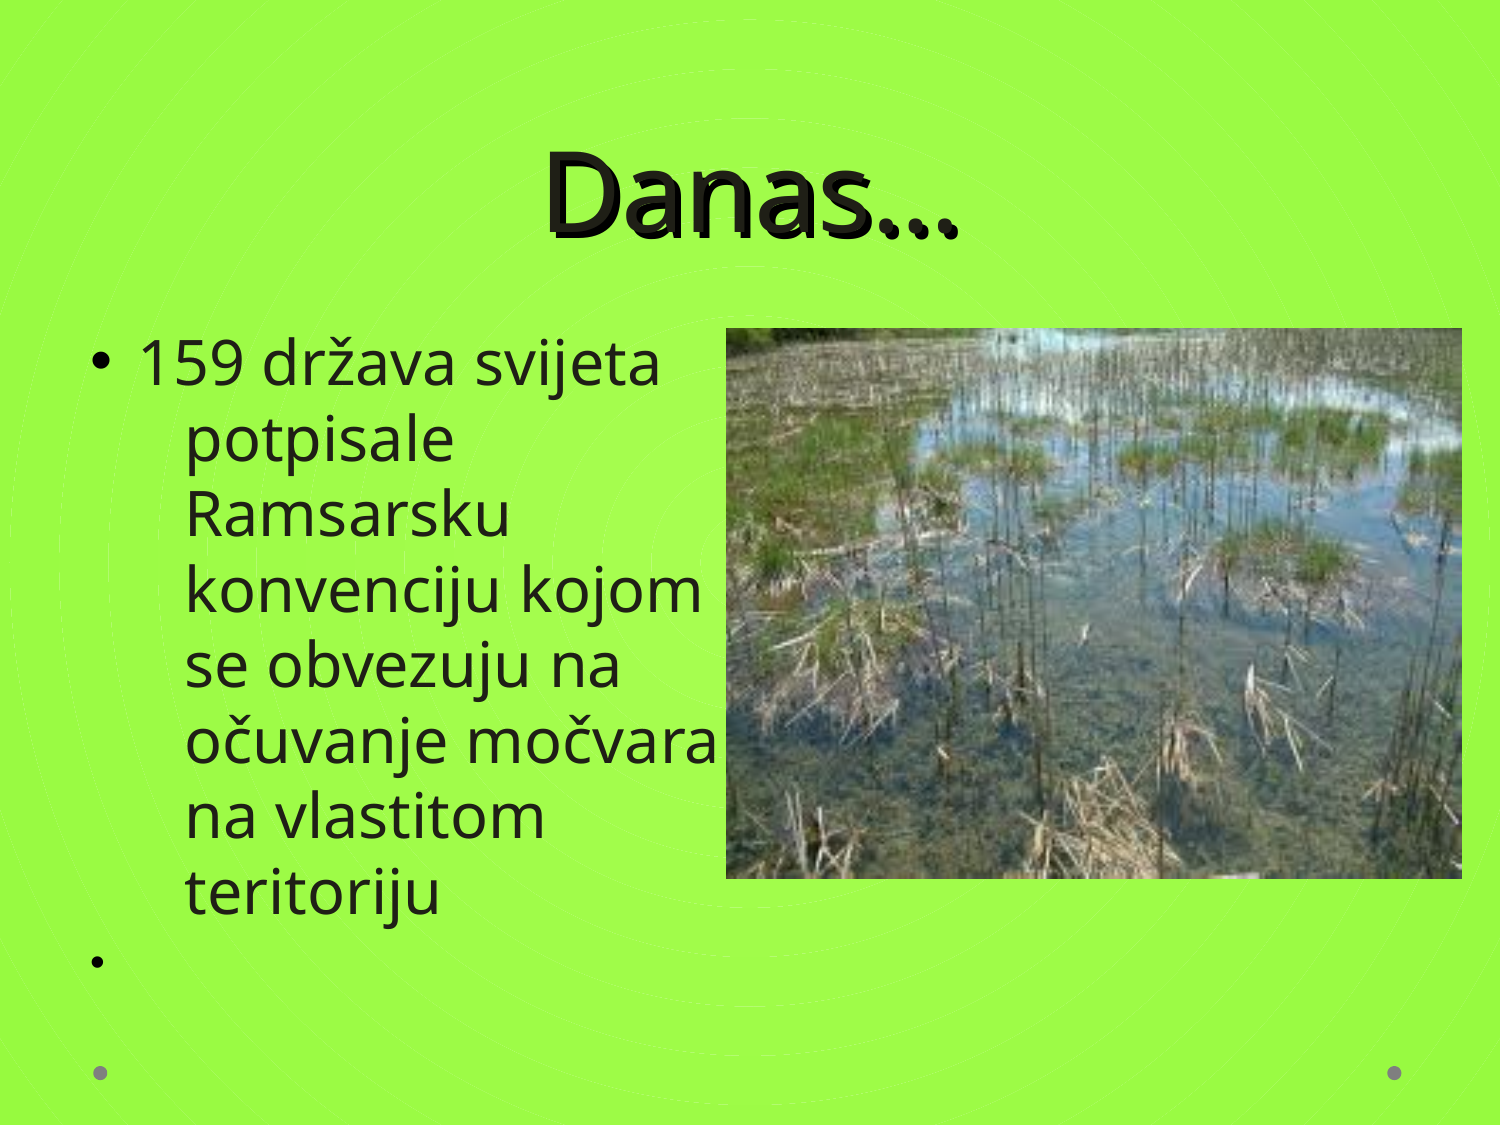

# Danas…
159 država svijeta potpisale Ramsarsku konvenciju kojom se obvezuju na očuvanje močvara na vlastitom teritoriju